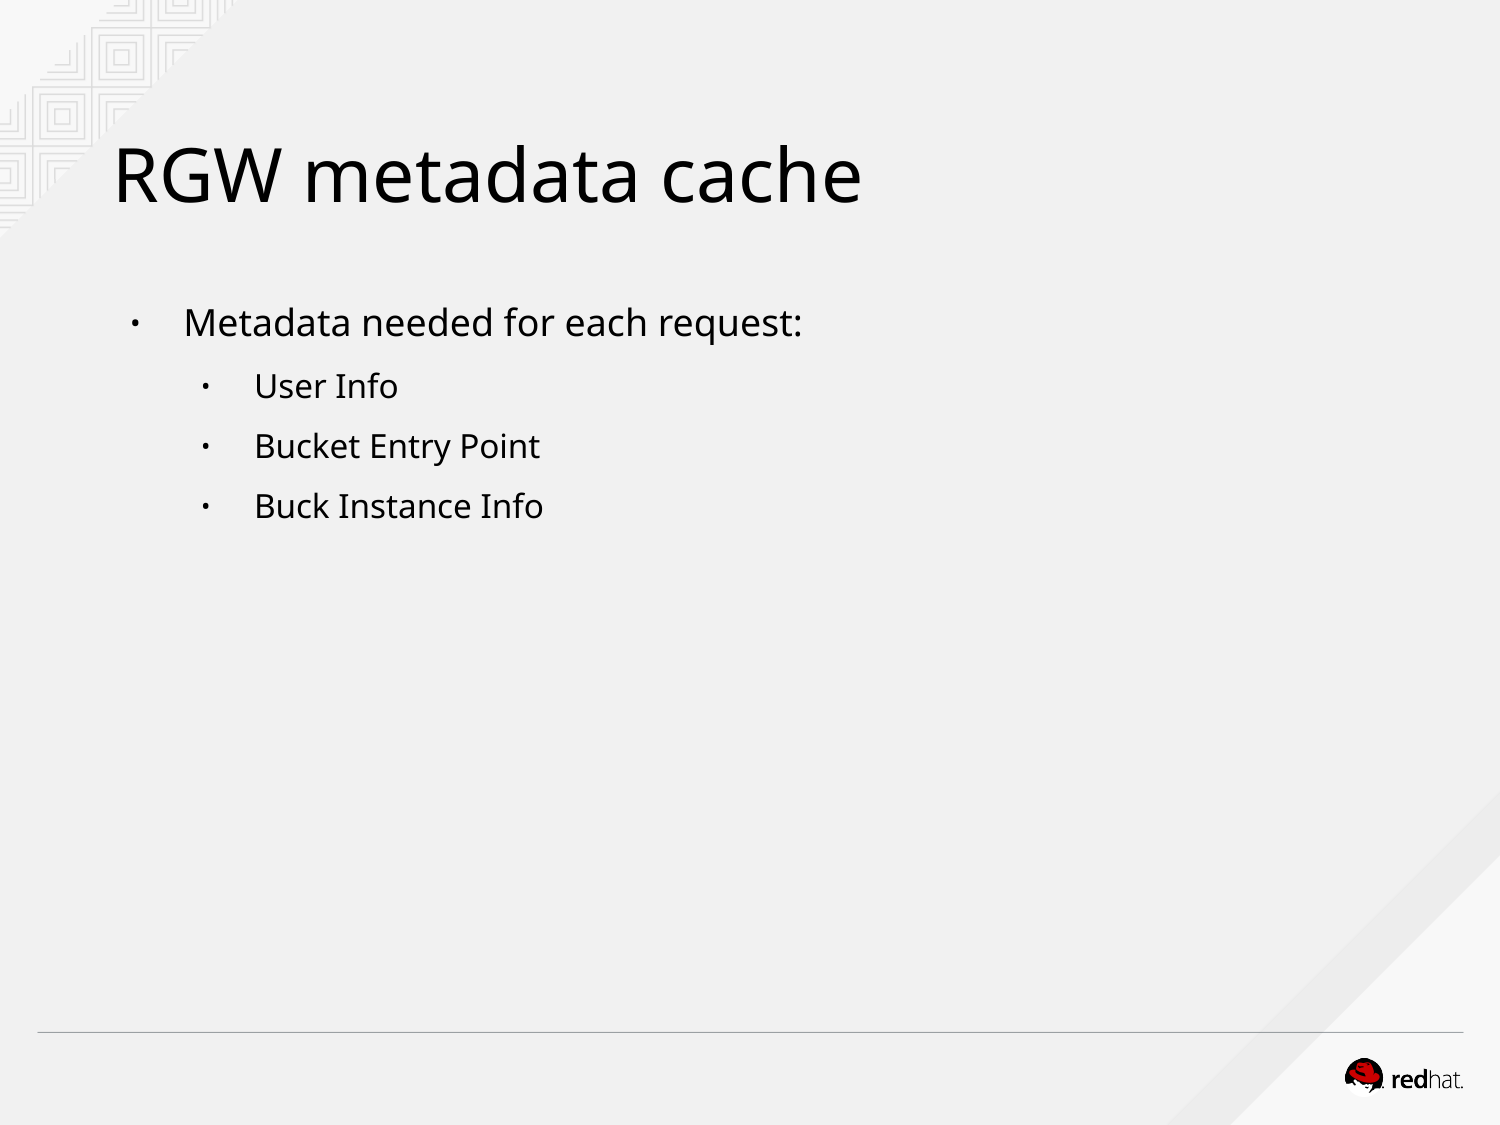

# RGW metadata cache
Metadata needed for each request:
User Info
Bucket Entry Point
Buck Instance Info